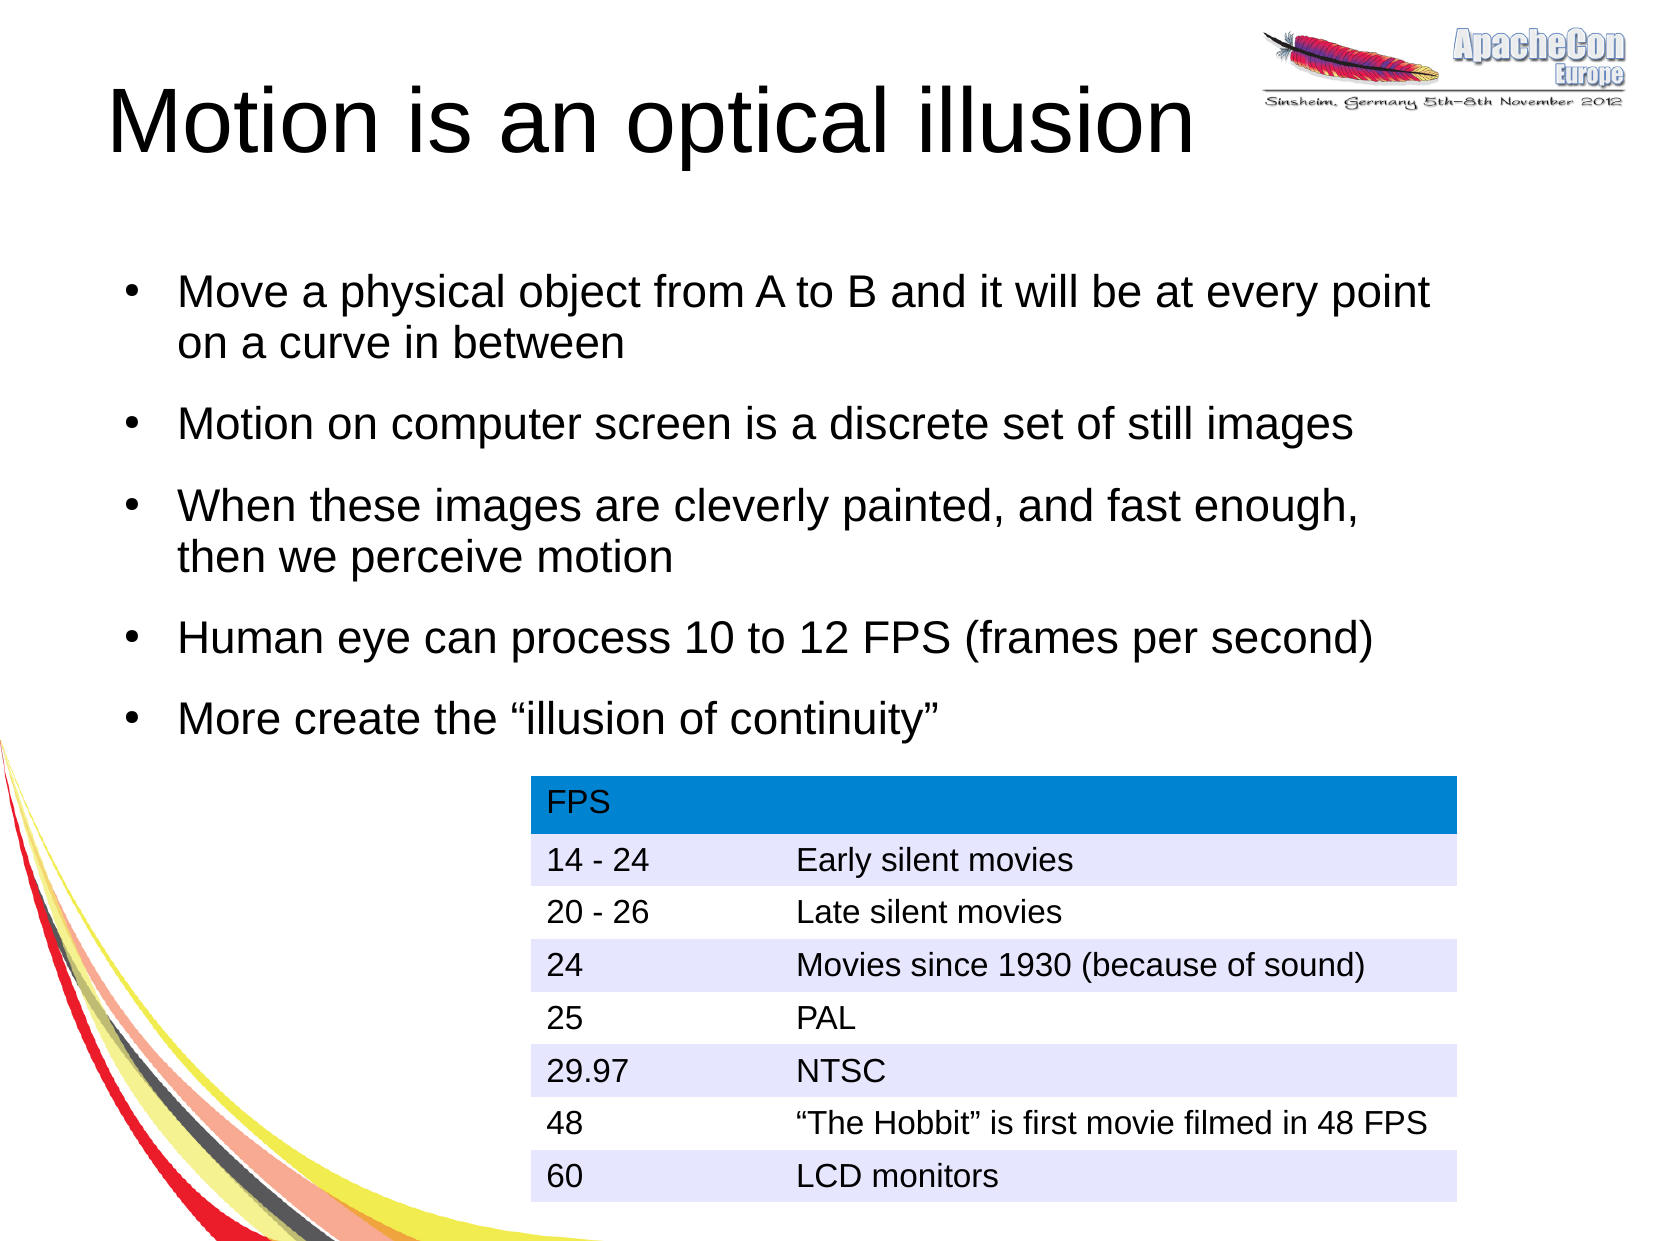

# Motion is an optical illusion
Move a physical object from A to B and it will be at every point on a curve in between
Motion on computer screen is a discrete set of still images
When these images are cleverly painted, and fast enough,
then we perceive motion
Human eye can process 10 to 12 FPS (frames per second)
More create the “illusion of continuity”
| FPS | |
| --- | --- |
| 14 - 24 | Early silent movies |
| 20 - 26 | Late silent movies |
| 24 | Movies since 1930 (because of sound) |
| 25 | PAL |
| 29.97 | NTSC |
| 48 | “The Hobbit” is first movie filmed in 48 FPS |
| 60 | LCD monitors |